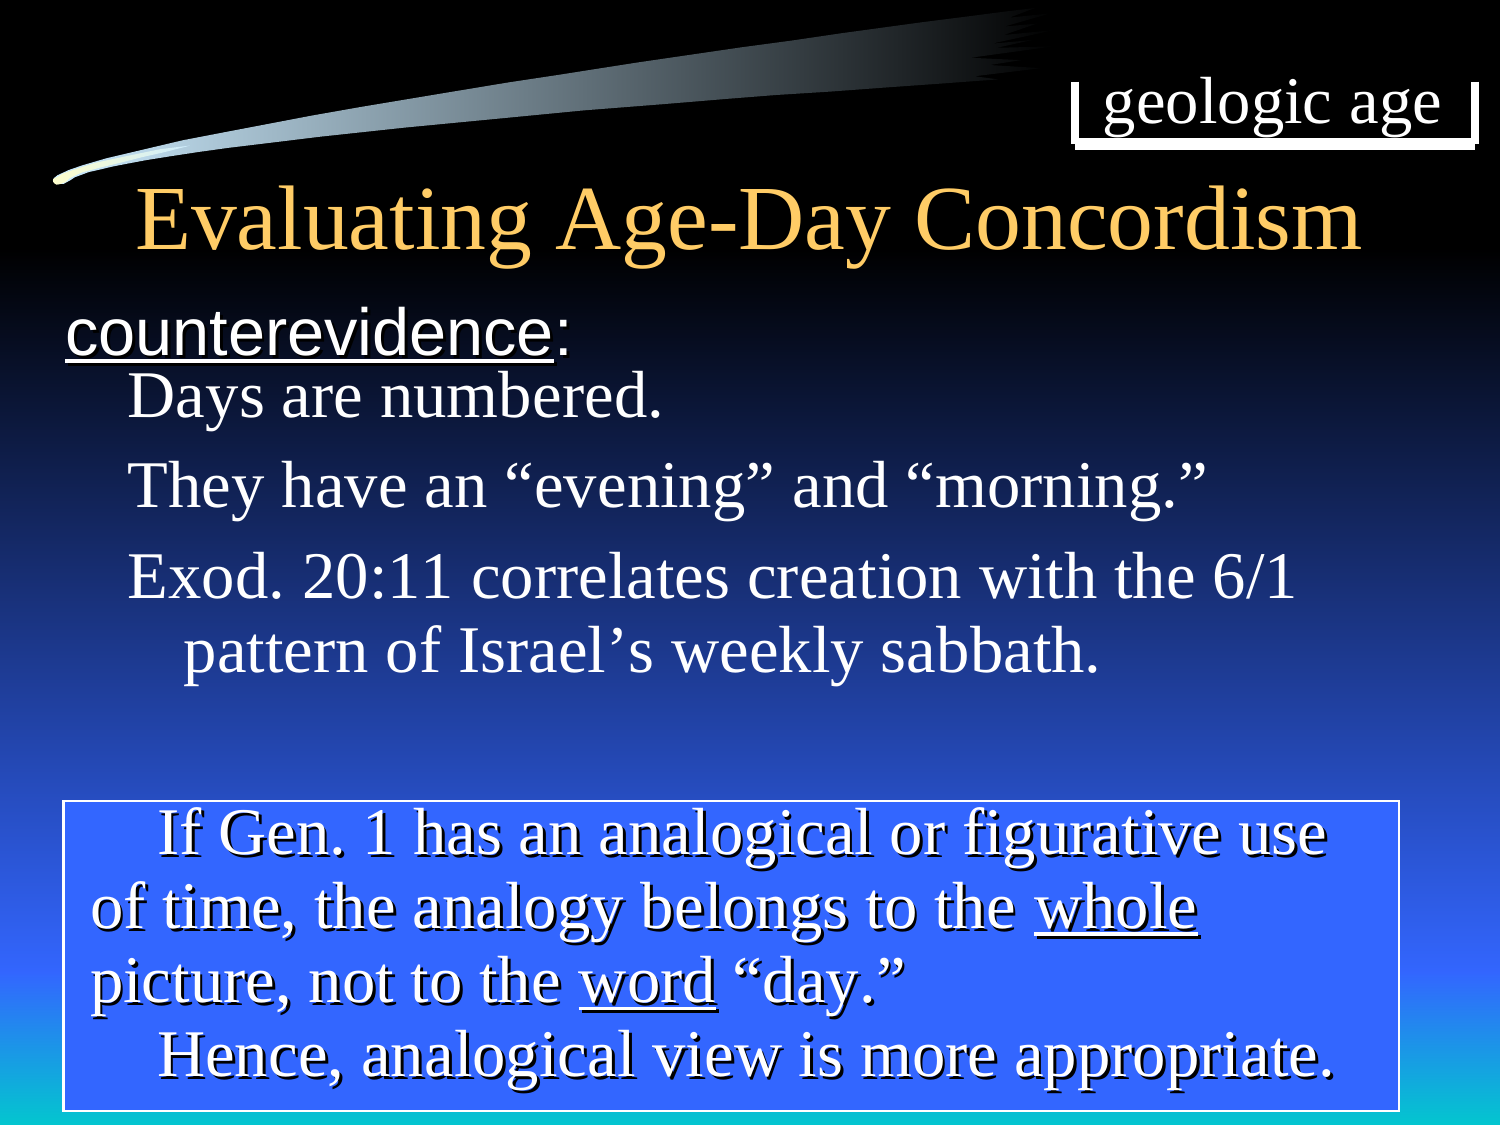

geologic age
# Evaluating Age-Day Concordism
counterevidence:
Days are numbered.
They have an “evening” and “morning.”
Exod. 20:11 correlates creation with the 6/1 pattern of Israel’s weekly sabbath.
 If Gen. 1 has an analogical or figurative use of time, the analogy belongs to the whole picture, not to the word “day.”
 Hence, analogical view is more appropriate.